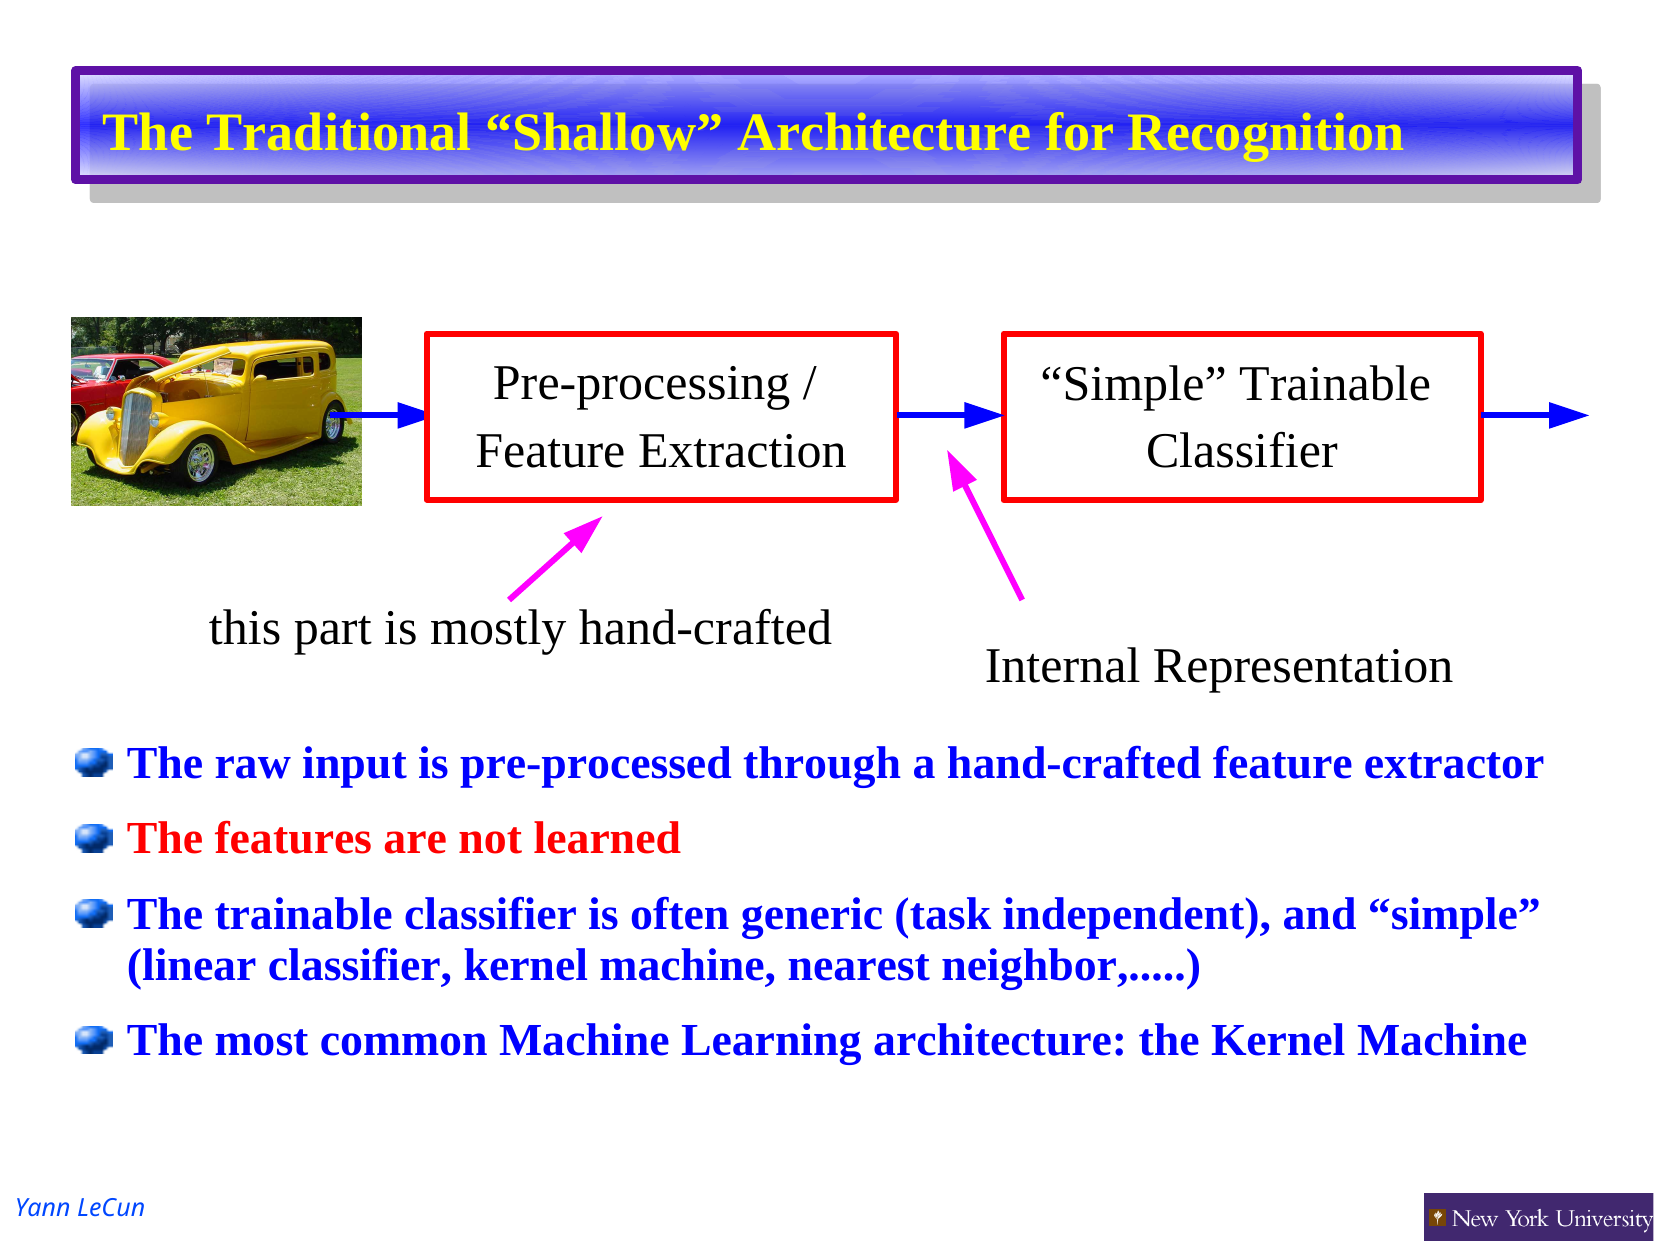

# The Traditional “Shallow” Architecture for Recognition
Pre-processing /
Feature Extraction
“Simple” Trainable
Classifier
this part is mostly hand-crafted
Internal Representation
The raw input is pre-processed through a hand-crafted feature extractor
The features are not learned
The trainable classifier is often generic (task independent), and “simple” (linear classifier, kernel machine, nearest neighbor,.....)
The most common Machine Learning architecture: the Kernel Machine